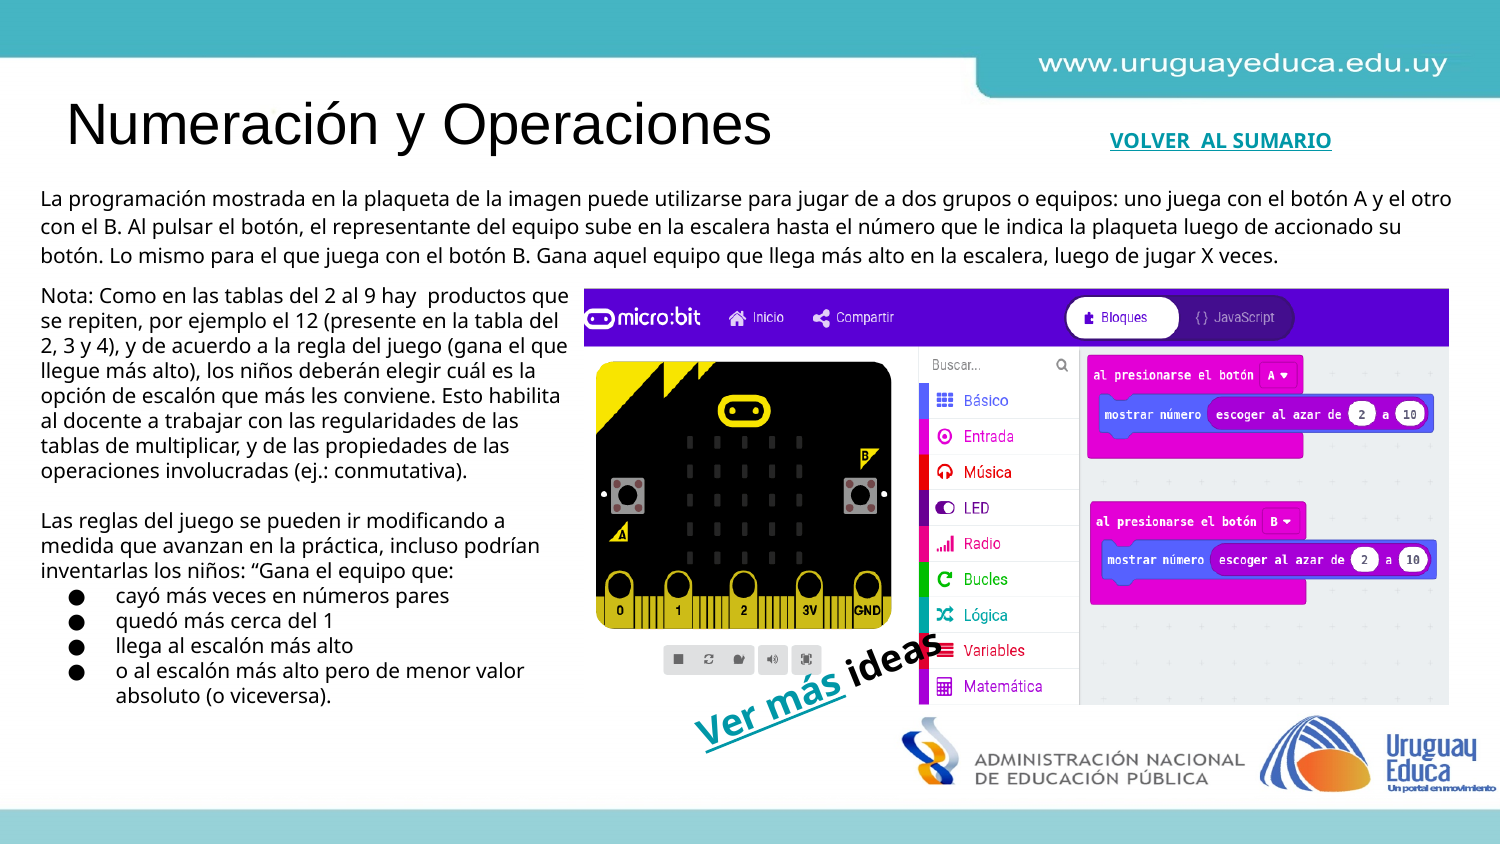

# Numeración y Operaciones
VOLVER AL SUMARIO
La programación mostrada en la plaqueta de la imagen puede utilizarse para jugar de a dos grupos o equipos: uno juega con el botón A y el otro con el B. Al pulsar el botón, el representante del equipo sube en la escalera hasta el número que le indica la plaqueta luego de accionado su botón. Lo mismo para el que juega con el botón B. Gana aquel equipo que llega más alto en la escalera, luego de jugar X veces.
Nota: Como en las tablas del 2 al 9 hay productos que se repiten, por ejemplo el 12 (presente en la tabla del 2, 3 y 4), y de acuerdo a la regla del juego (gana el que llegue más alto), los niños deberán elegir cuál es la opción de escalón que más les conviene. Esto habilita al docente a trabajar con las regularidades de las tablas de multiplicar, y de las propiedades de las operaciones involucradas (ej.: conmutativa).
Las reglas del juego se pueden ir modificando a medida que avanzan en la práctica, incluso podrían inventarlas los niños: “Gana el equipo que:
cayó más veces en números pares
quedó más cerca del 1
llega al escalón más alto
o al escalón más alto pero de menor valor absoluto (o viceversa).
Ver más ideas